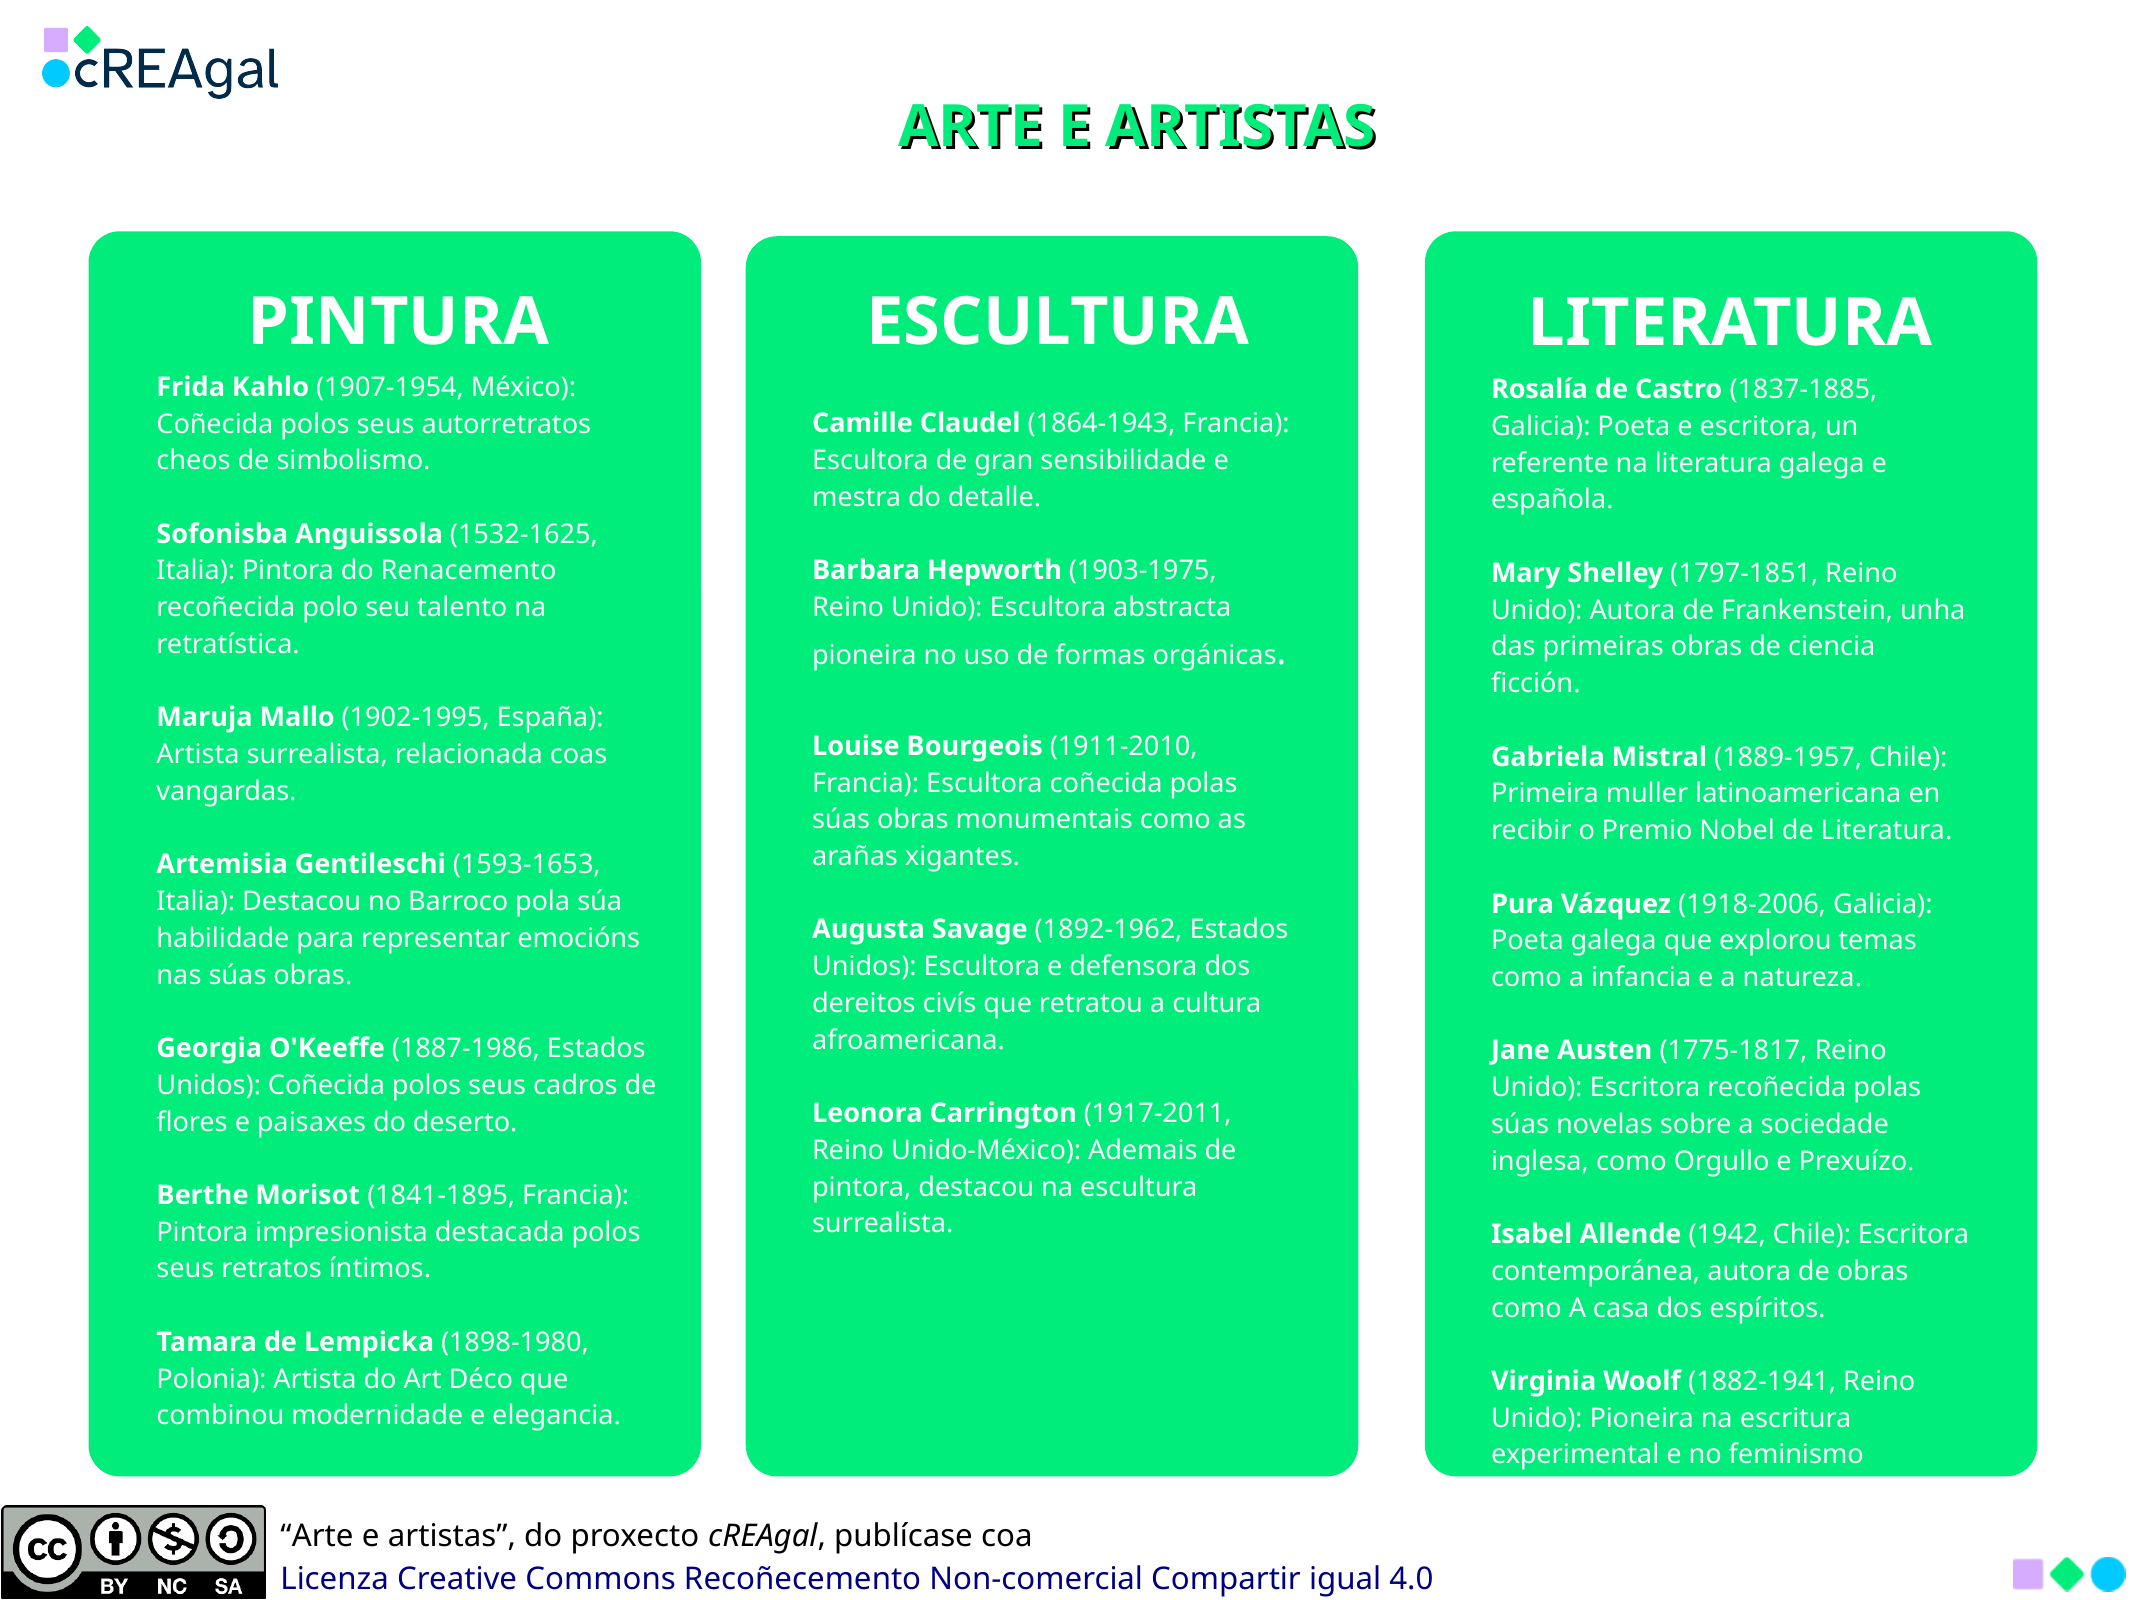

ARTE E ARTISTAS
PINTURA
ESCULTURA
LITERATURA
Frida Kahlo (1907-1954, México): Coñecida polos seus autorretratos cheos de simbolismo.
Sofonisba Anguissola (1532-1625, Italia): Pintora do Renacemento recoñecida polo seu talento na retratística.
Maruja Mallo (1902-1995, España): Artista surrealista, relacionada coas vangardas.
Artemisia Gentileschi (1593-1653, Italia): Destacou no Barroco pola súa habilidade para representar emocións nas súas obras.
Georgia O'Keeffe (1887-1986, Estados Unidos): Coñecida polos seus cadros de flores e paisaxes do deserto.
Berthe Morisot (1841-1895, Francia): Pintora impresionista destacada polos seus retratos íntimos.
Tamara de Lempicka (1898-1980, Polonia): Artista do Art Déco que combinou modernidade e elegancia.
Hilma af Klint (1862-1944, Suecia): Precursor do arte abstracto cunha visión mística e innovadora.
Rosalía de Castro (1837-1885, Galicia): Poeta e escritora, un referente na literatura galega e española.
Mary Shelley (1797-1851, Reino Unido): Autora de Frankenstein, unha das primeiras obras de ciencia ficción.
Gabriela Mistral (1889-1957, Chile): Primeira muller latinoamericana en recibir o Premio Nobel de Literatura.
Pura Vázquez (1918-2006, Galicia): Poeta galega que explorou temas como a infancia e a natureza.
Jane Austen (1775-1817, Reino Unido): Escritora recoñecida polas súas novelas sobre a sociedade inglesa, como Orgullo e Prexuízo.
Isabel Allende (1942, Chile): Escritora contemporánea, autora de obras como A casa dos espíritos.
Virginia Woolf (1882-1941, Reino Unido): Pioneira na escritura experimental e no feminismo literario.
Ángela Ruiz Robles (1895-1975, Galicia): Inventora e precursora do libro electrónico, ademais de escritora educativa.
Camille Claudel (1864-1943, Francia): Escultora de gran sensibilidade e mestra do detalle.
Barbara Hepworth (1903-1975, Reino Unido): Escultora abstracta pioneira no uso de formas orgánicas.
Louise Bourgeois (1911-2010, Francia): Escultora coñecida polas súas obras monumentais como as arañas xigantes.
Augusta Savage (1892-1962, Estados Unidos): Escultora e defensora dos dereitos civís que retratou a cultura afroamericana.
Leonora Carrington (1917-2011, Reino Unido-México): Ademais de pintora, destacou na escultura surrealista.
“Arte e artistas”, do proxecto cREAgal, publícase coa Licenza Creative Commons Recoñecemento Non-comercial Compartir igual 4.0